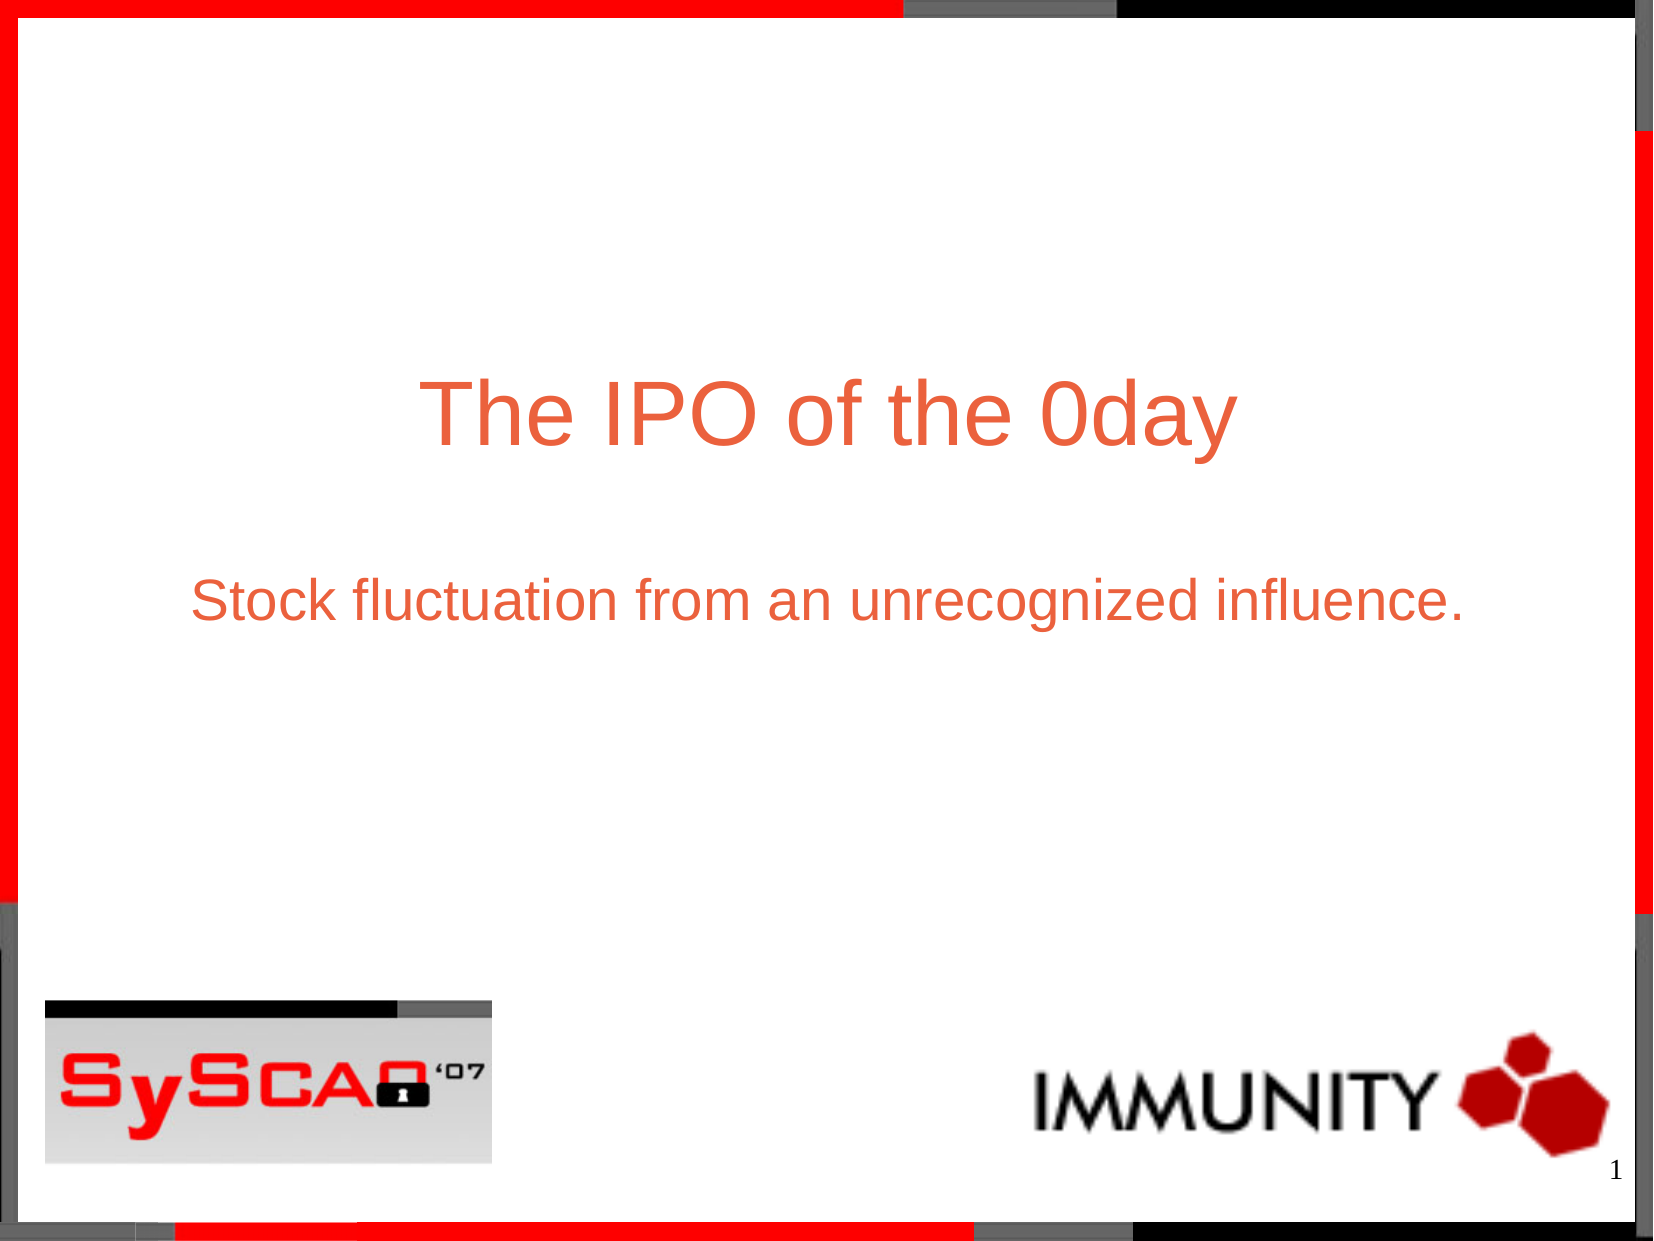

# The IPO of the 0day Stock fluctuation from an unrecognized influence.